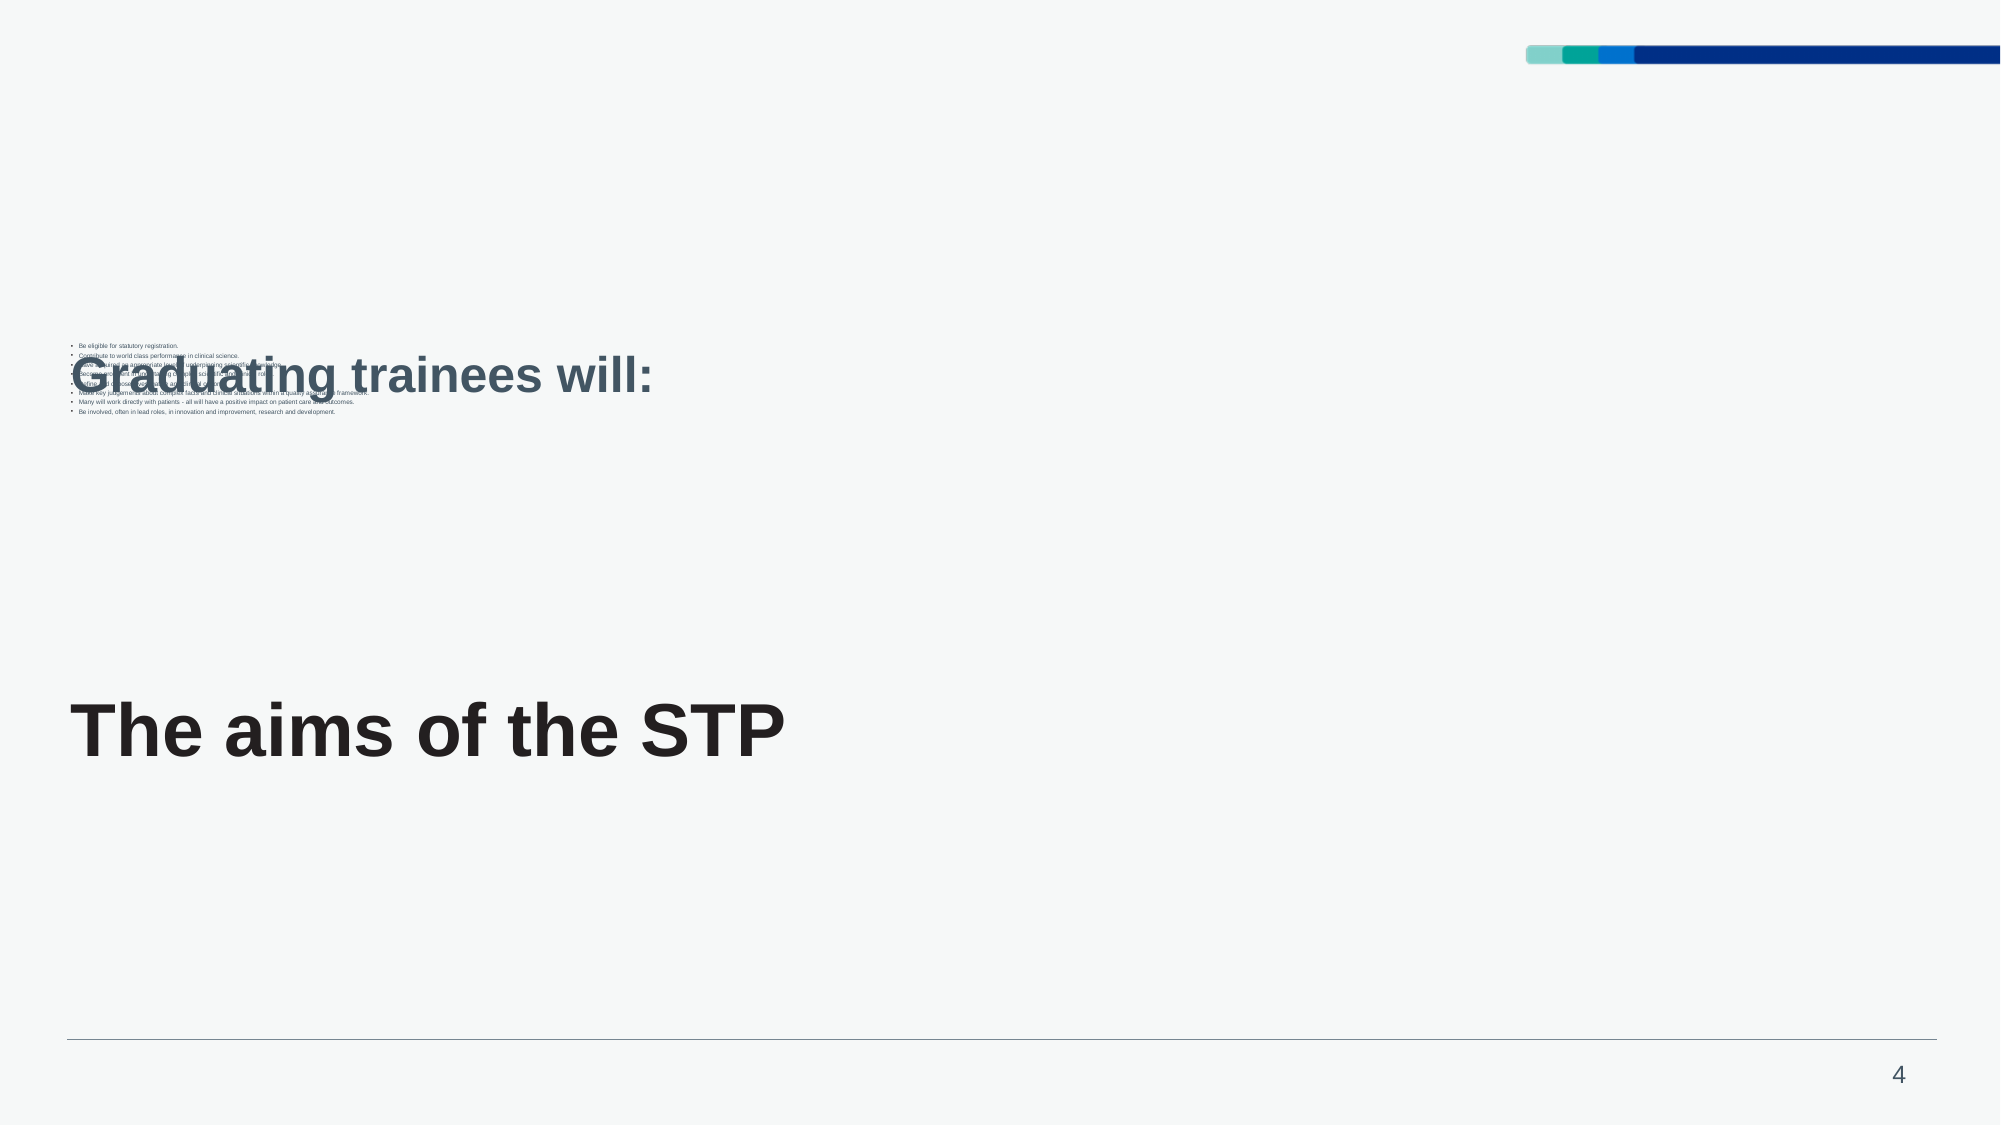

# Be eligible for statutory registration.
Contribute to world class performance in clinical science.
Have acquired an appropriate level of underpinning scientific knowledge.
Become proficient in undertaking complex scientific and clinical roles.
Define and choose investigative and clinical options.
Make key judgements about complex facts and clinical situations within a quality assurance framework.
Many will work directly with patients - all will have a positive impact on patient care and outcomes.
Be involved, often in lead roles, in innovation and improvement, research and development.
Graduating trainees will:
The aims of the STP